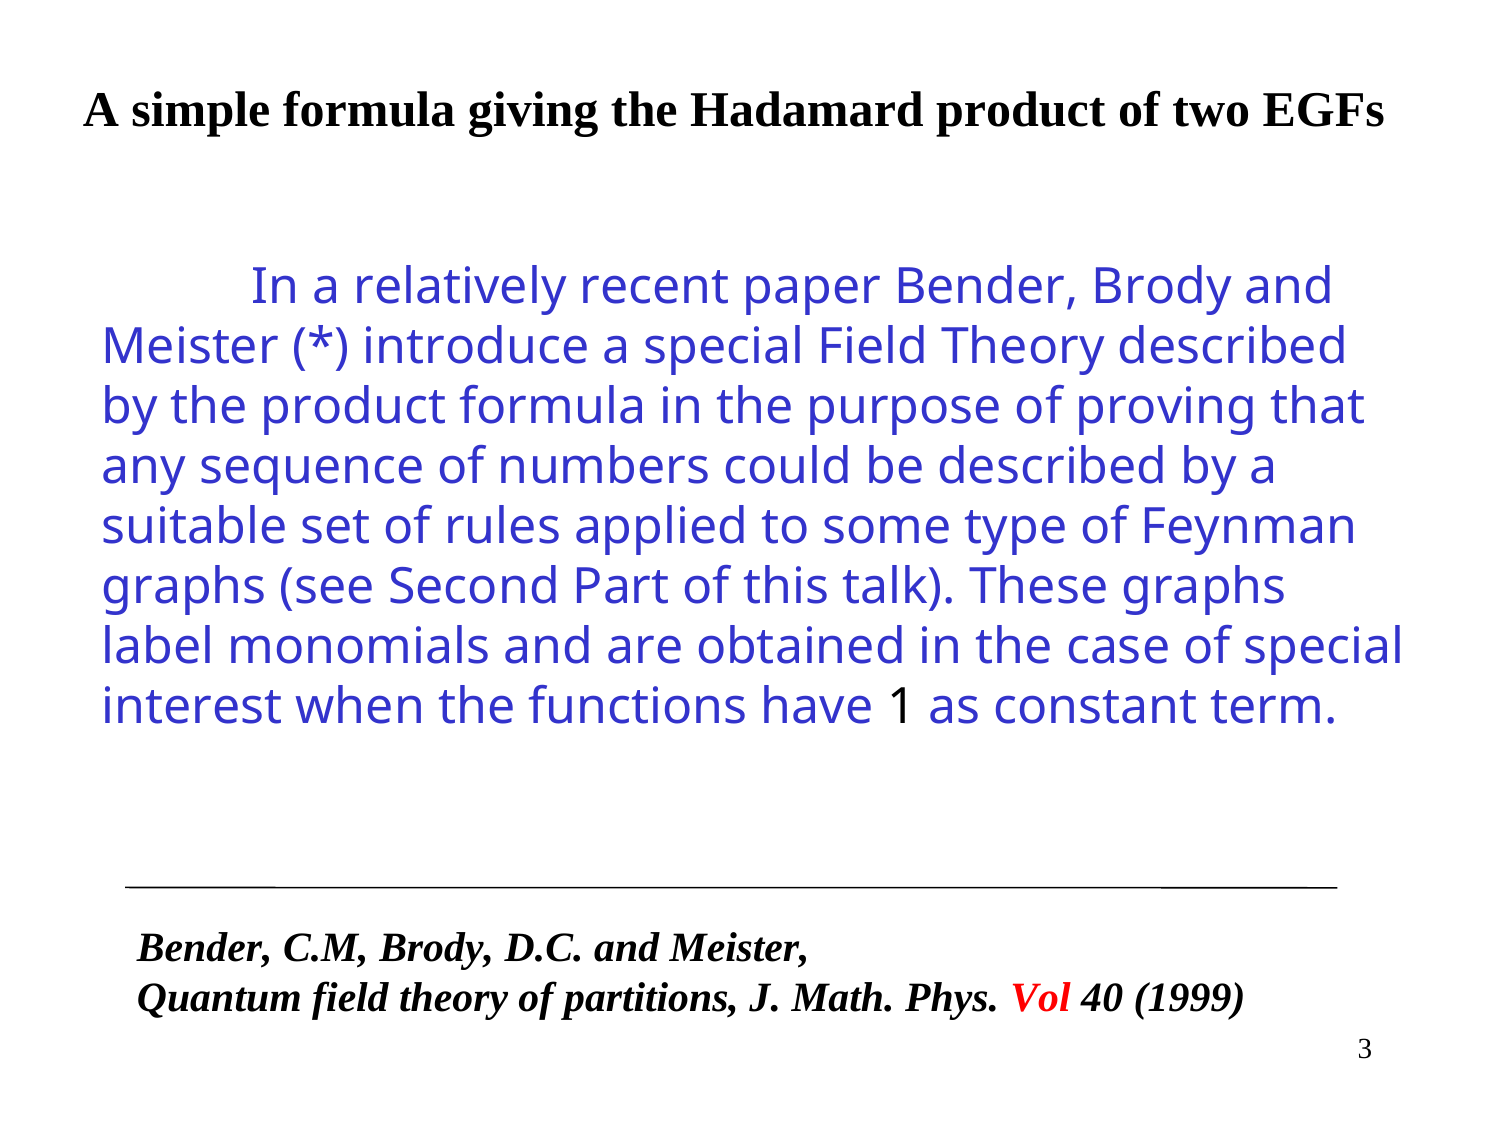

A simple formula giving the Hadamard product of two EGFs
	In a relatively recent paper Bender, Brody and
Meister (*) introduce a special Field Theory described
by the product formula in the purpose of proving that
any sequence of numbers could be described by a
suitable set of rules applied to some type of Feynman
graphs (see Second Part of this talk). These graphs
label monomials and are obtained in the case of special
interest when the functions have 1 as constant term.
Bender, C.M, Brody, D.C. and Meister,
Quantum field theory of partitions, J. Math. Phys. Vol 40 (1999)
3